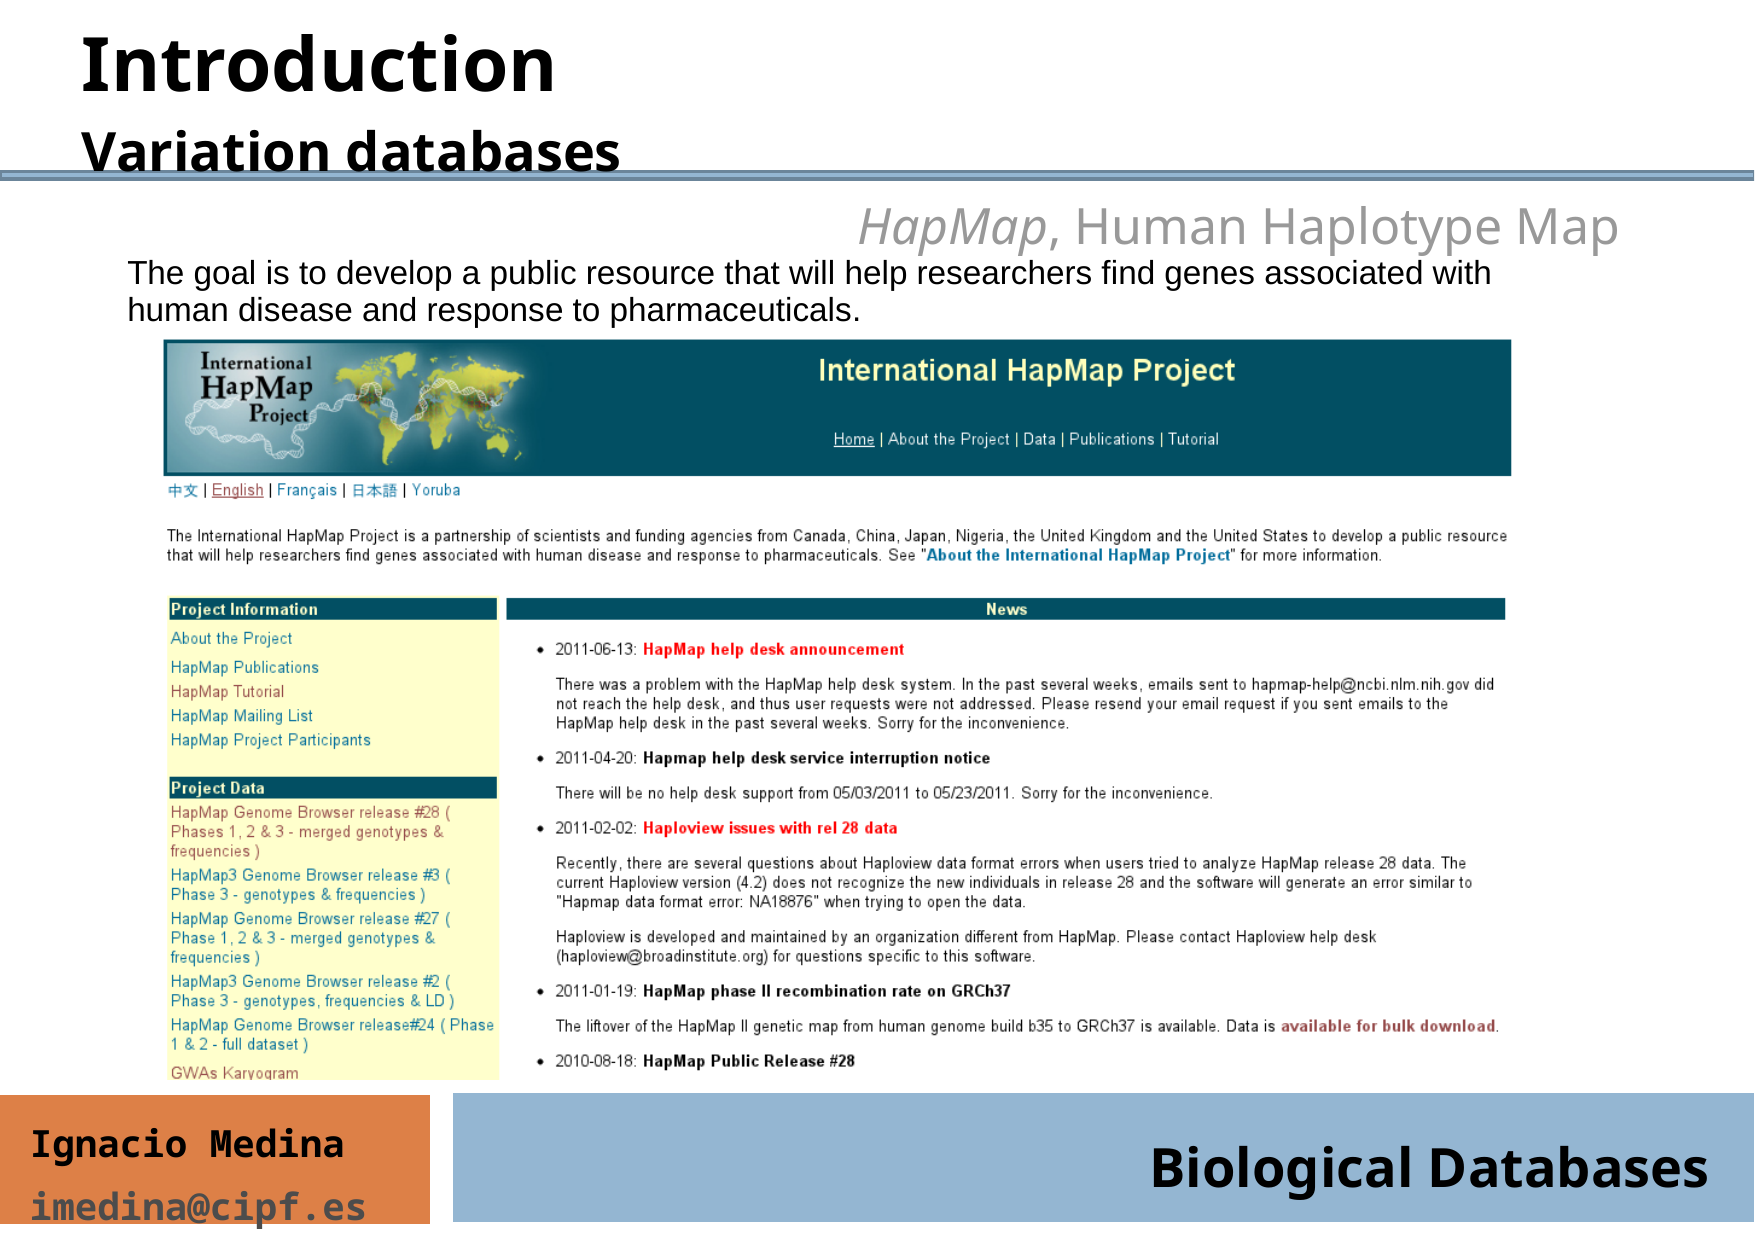

Introduction
Variation databases
#
HapMap, Human Haplotype Map
The goal is to develop a public resource that will help researchers find genes associated with human disease and response to pharmaceuticals.
Ignacio Medina
imedina@cipf.es
Biological Databases